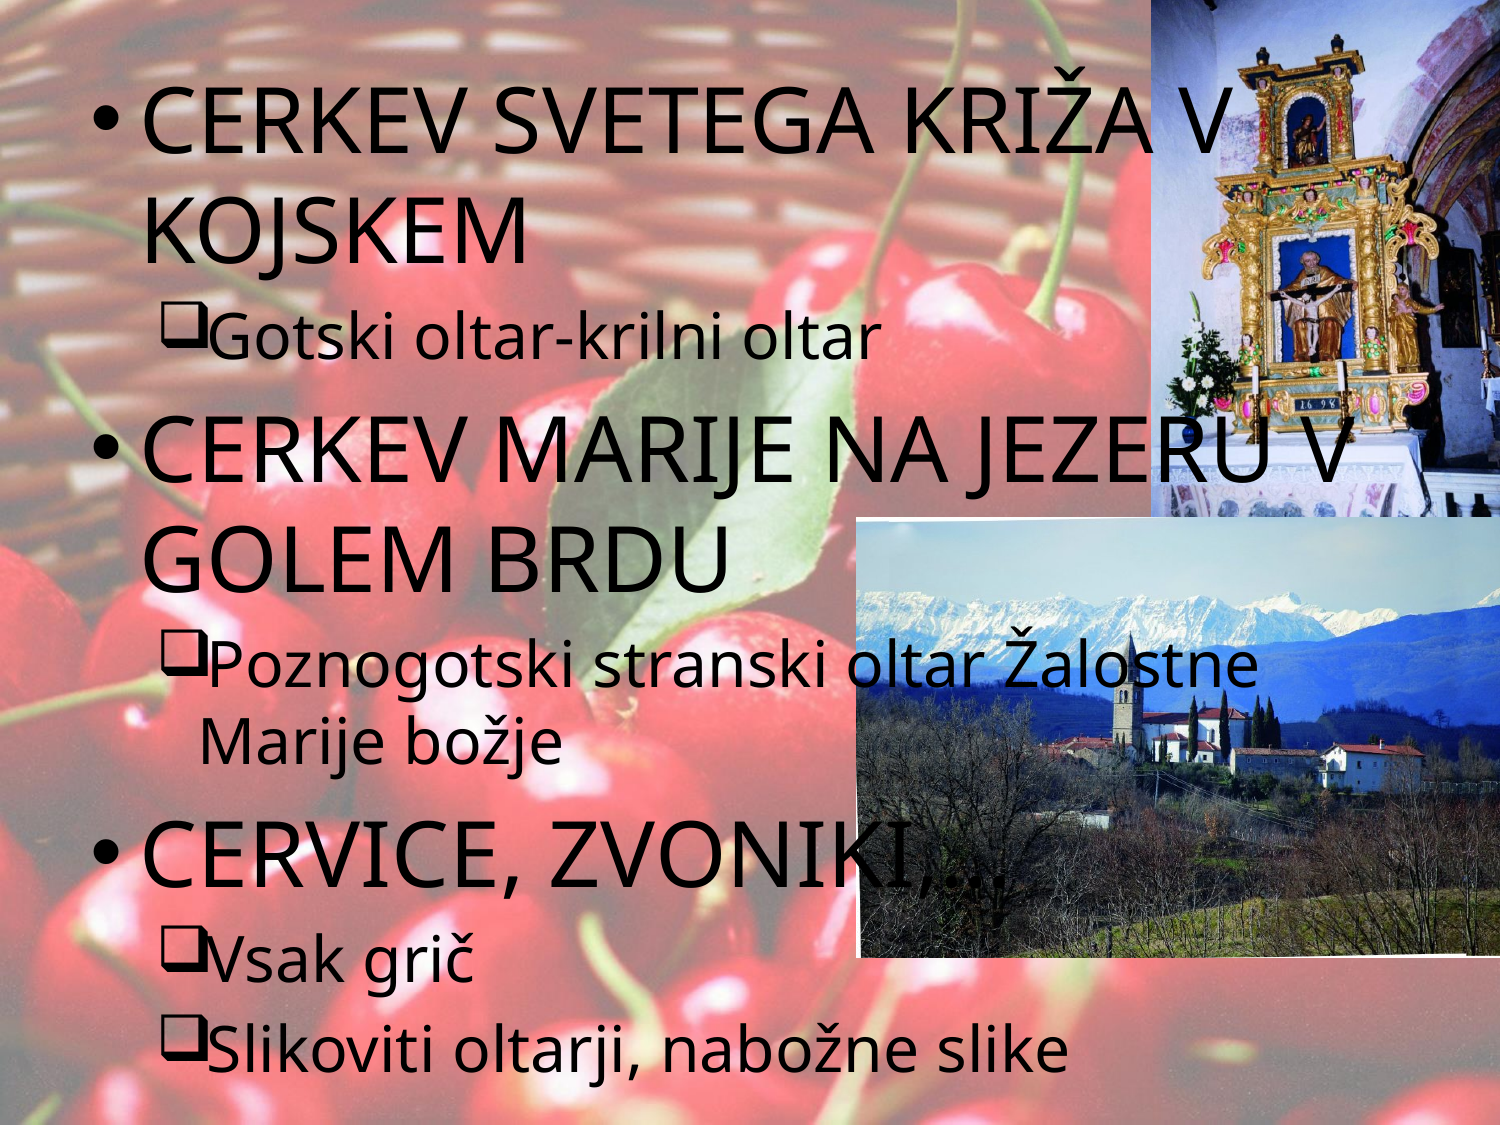

# CERKEV SVETEGA KRIŽA V KOJSKEM
Gotski oltar-krilni oltar
CERKEV MARIJE NA JEZERU V GOLEM BRDU
Poznogotski stranski oltar Žalostne Marije božje
CERVICE, ZVONIKI,…
Vsak grič
Slikoviti oltarji, nabožne slike